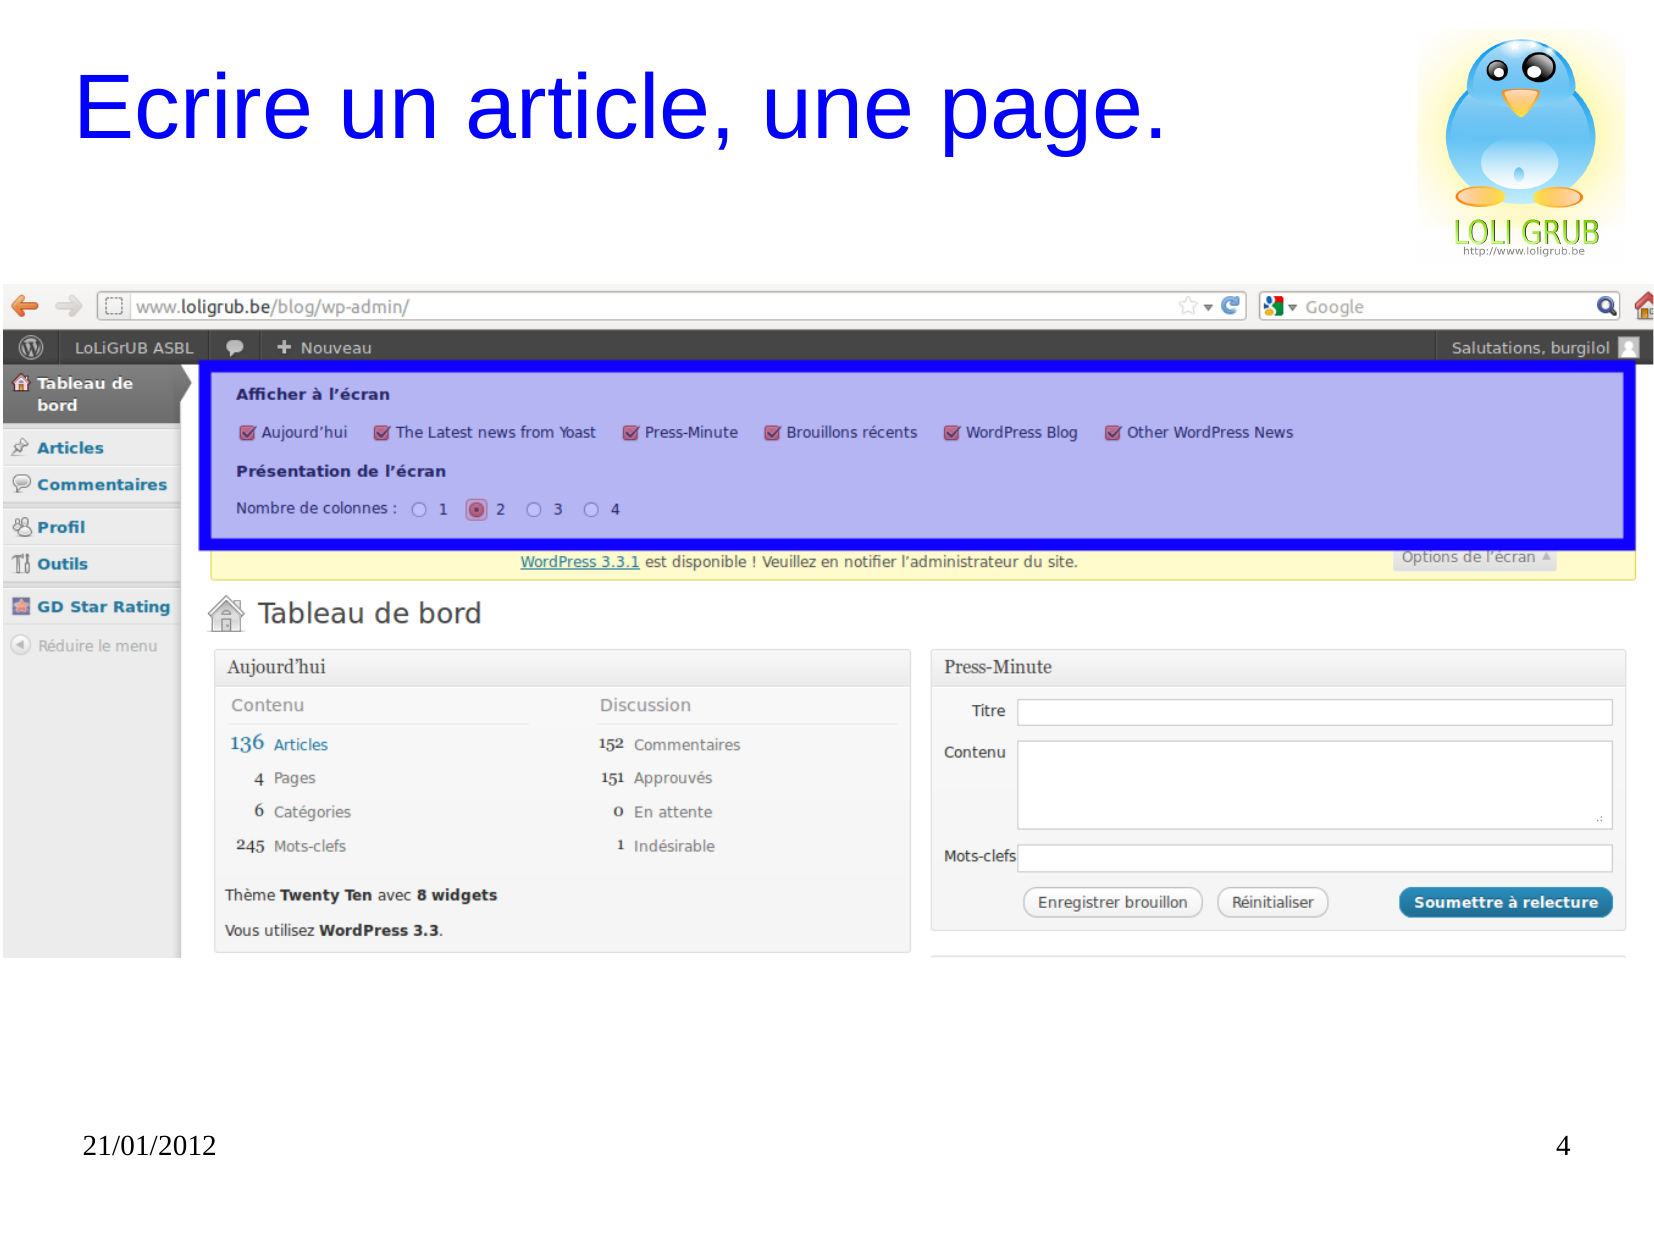

Ecrire un article, une page.
21/01/2012
4